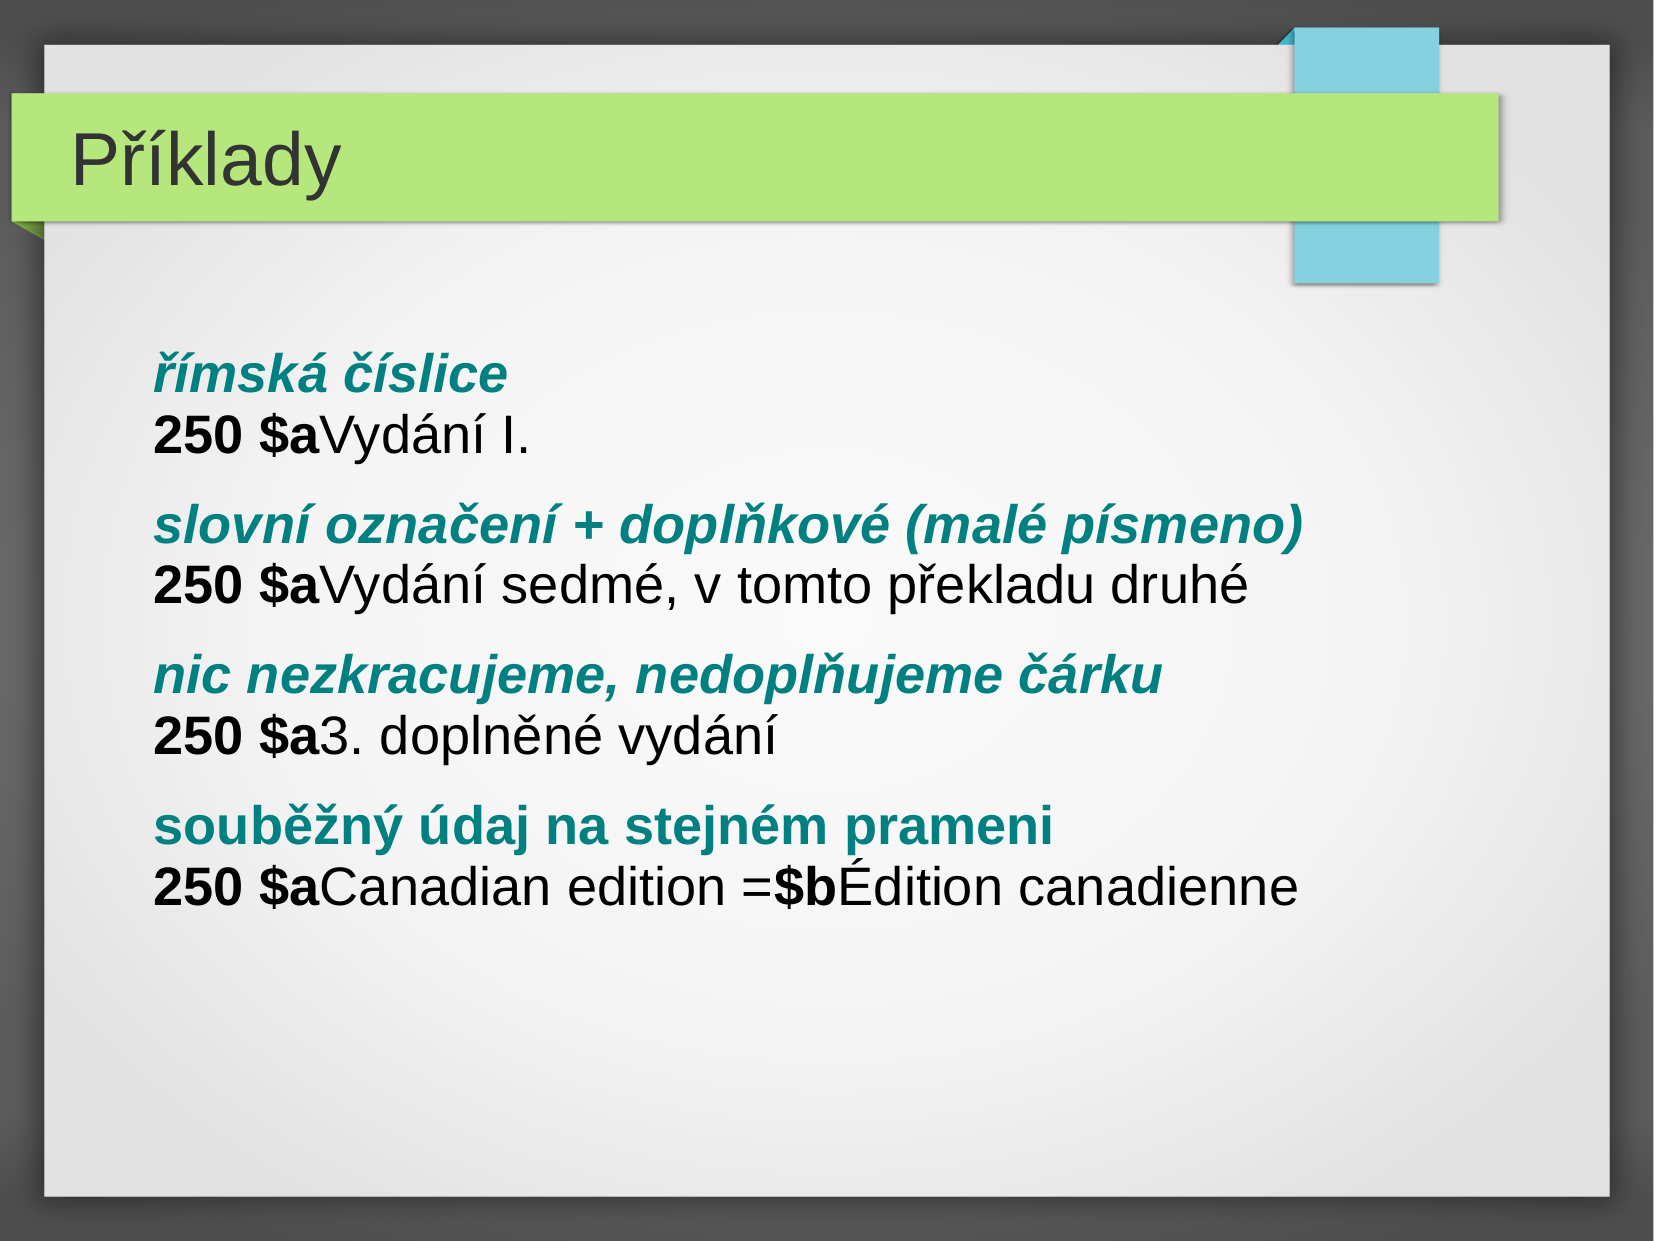

# Příklady
římská číslice
250 $aVydání I.
slovní označení + doplňkové (malé písmeno)
250 $aVydání sedmé, v tomto překladu druhé
nic nezkracujeme, nedoplňujeme čárku
250 $a3. doplněné vydání
souběžný údaj na stejném prameni
250 $aCanadian edition =$bÉdition canadienne